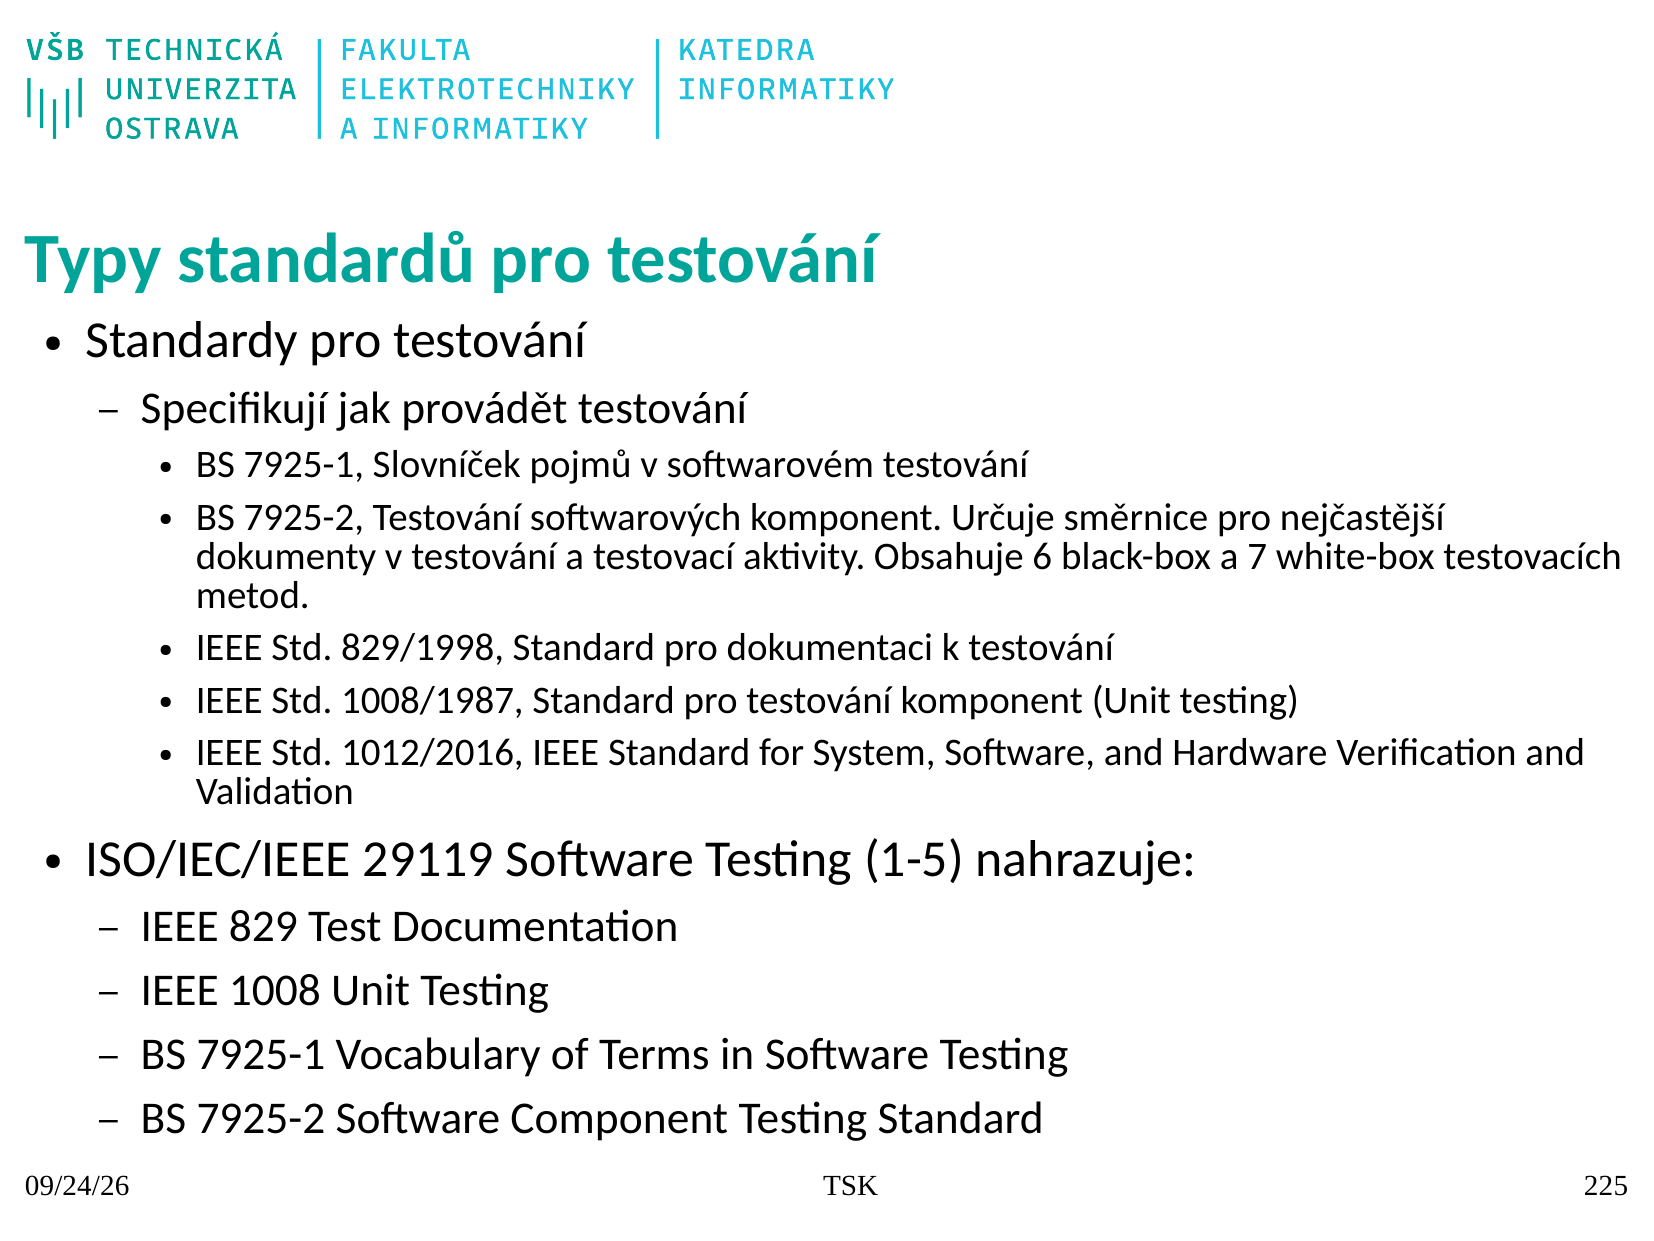

# Typy standardů pro testování
Standardy pro testování
Specifikují jak provádět testování
BS 7925-1, Slovníček pojmů v softwarovém testování
BS 7925-2, Testování softwarových komponent. Určuje směrnice pro nejčastější dokumenty v testování a testovací aktivity. Obsahuje 6 black-box a 7 white-box testovacích metod.
IEEE Std. 829/1998, Standard pro dokumentaci k testování
IEEE Std. 1008/1987, Standard pro testování komponent (Unit testing)
IEEE Std. 1012/2016, IEEE Standard for System, Software, and Hardware Verification and Validation
ISO/IEC/IEEE 29119 Software Testing (1-5) nahrazuje:
IEEE 829 Test Documentation
IEEE 1008 Unit Testing
BS 7925-1 Vocabulary of Terms in Software Testing
BS 7925-2 Software Component Testing Standard
TSK
225